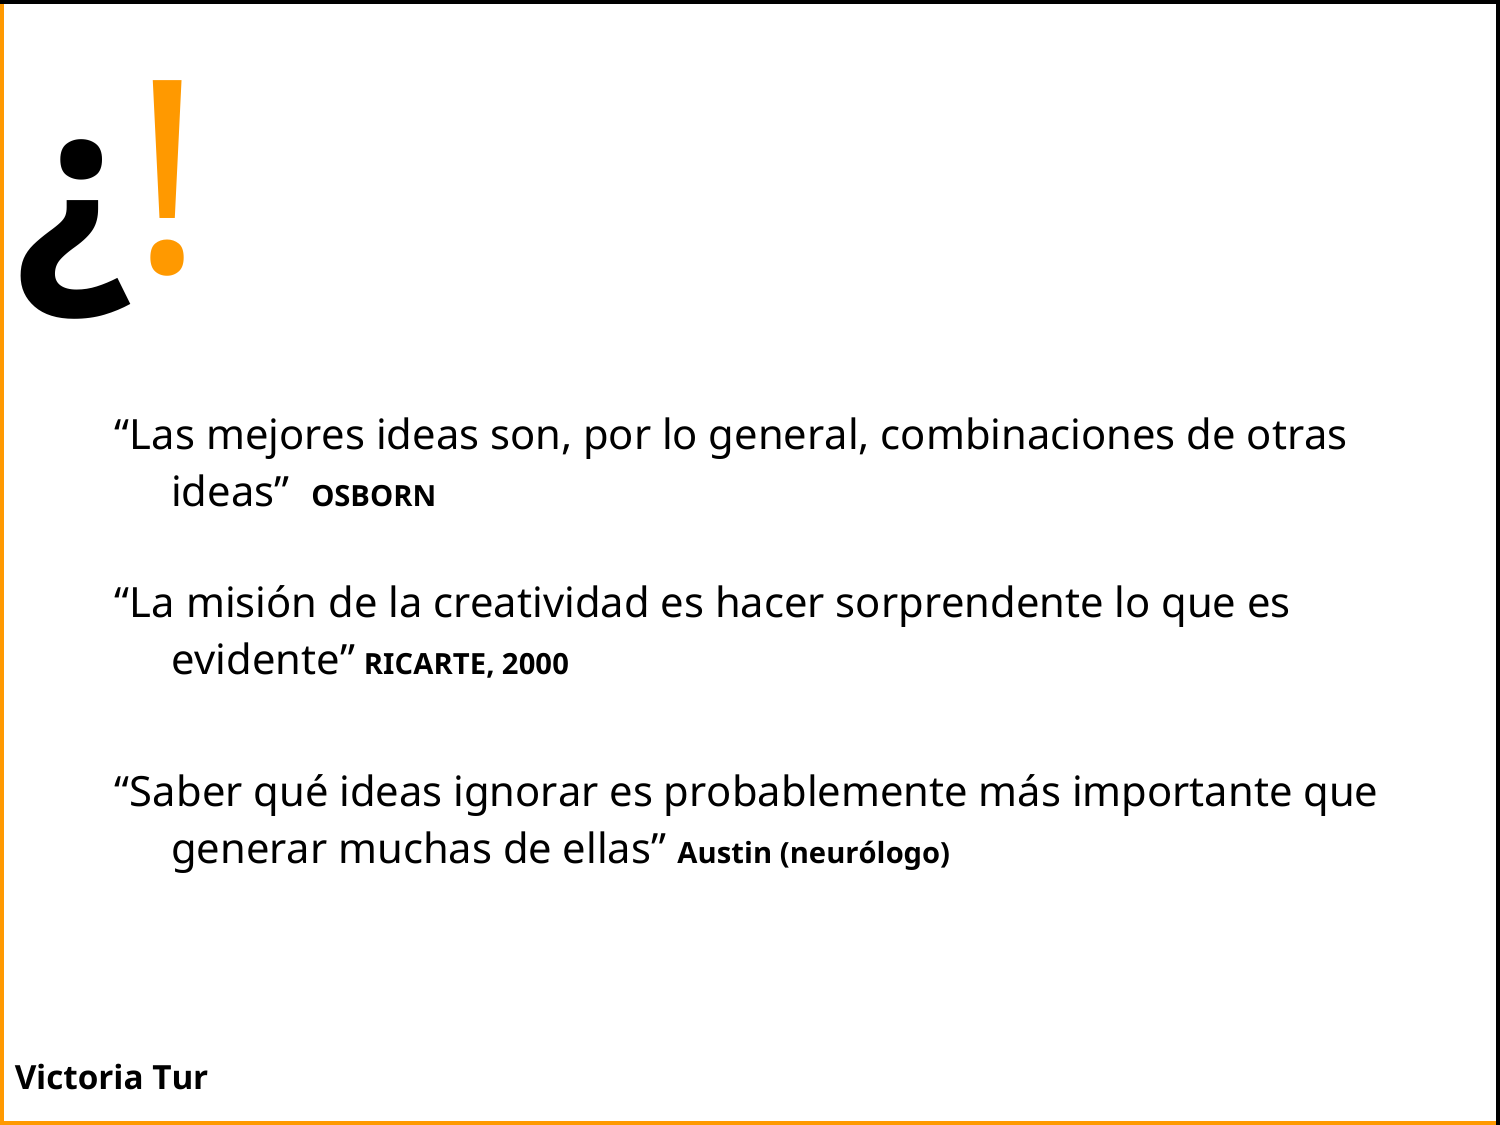

# “Las mejores ideas son, por lo general, combinaciones de otras ideas” OSBORN
“La misión de la creatividad es hacer sorprendente lo que es evidente” RICARTE, 2000
“Saber qué ideas ignorar es probablemente más importante que generar muchas de ellas” Austin (neurólogo)